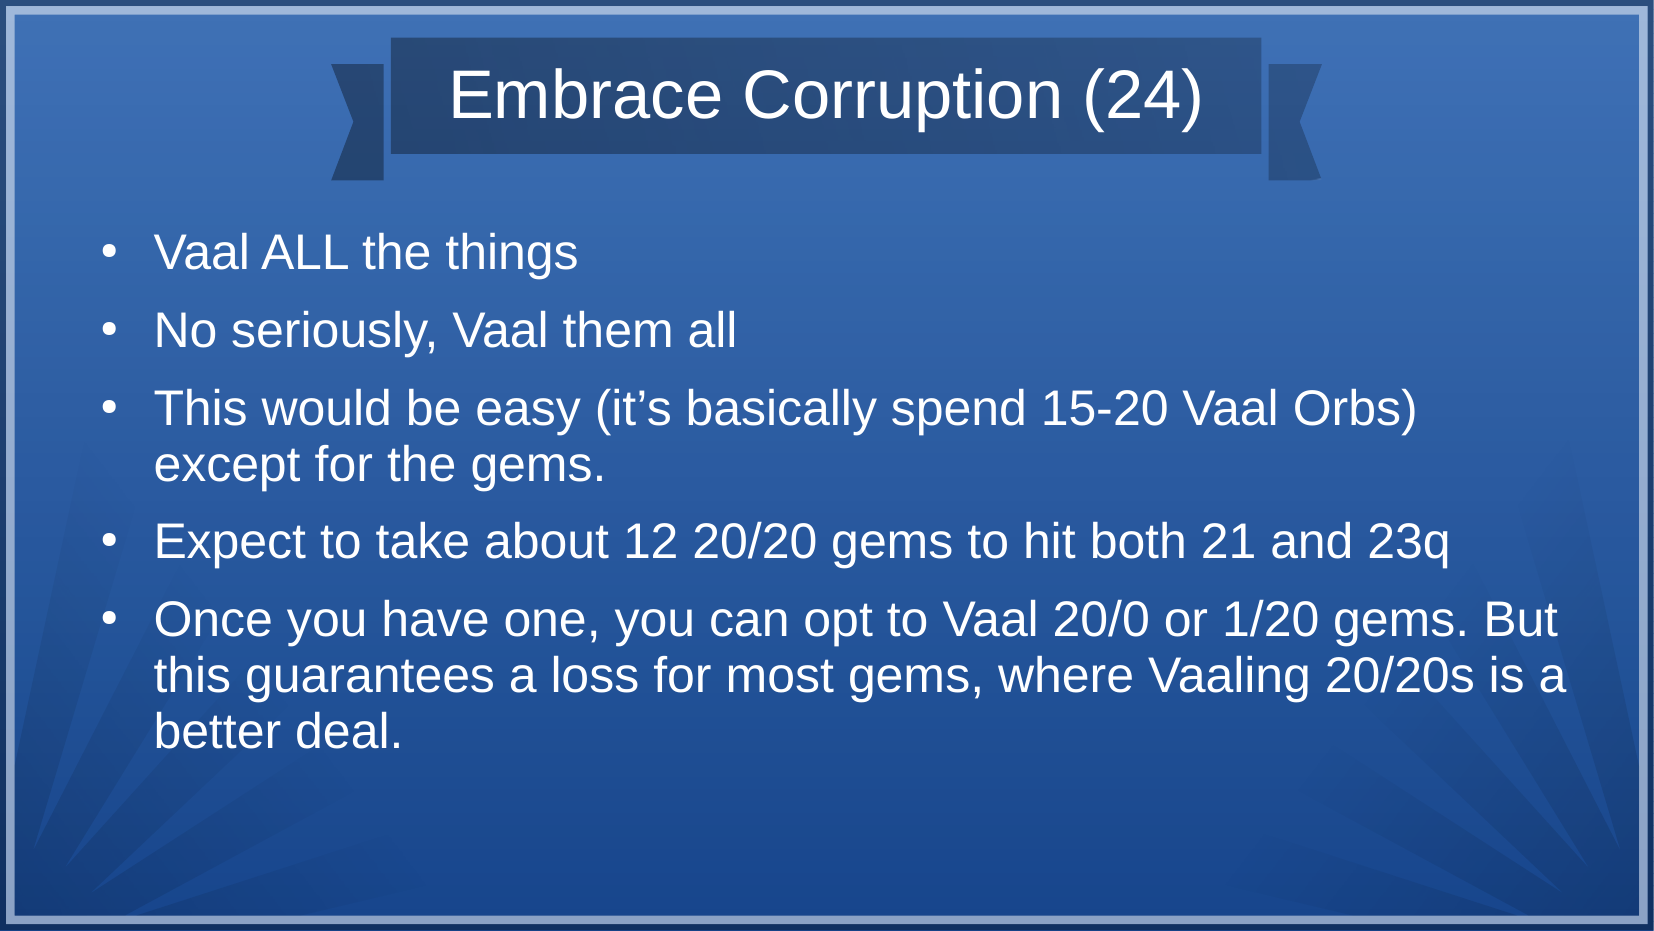

# Embrace Corruption (24)
Vaal ALL the things
No seriously, Vaal them all
This would be easy (it’s basically spend 15-20 Vaal Orbs) except for the gems.
Expect to take about 12 20/20 gems to hit both 21 and 23q
Once you have one, you can opt to Vaal 20/0 or 1/20 gems. But this guarantees a loss for most gems, where Vaaling 20/20s is a better deal.